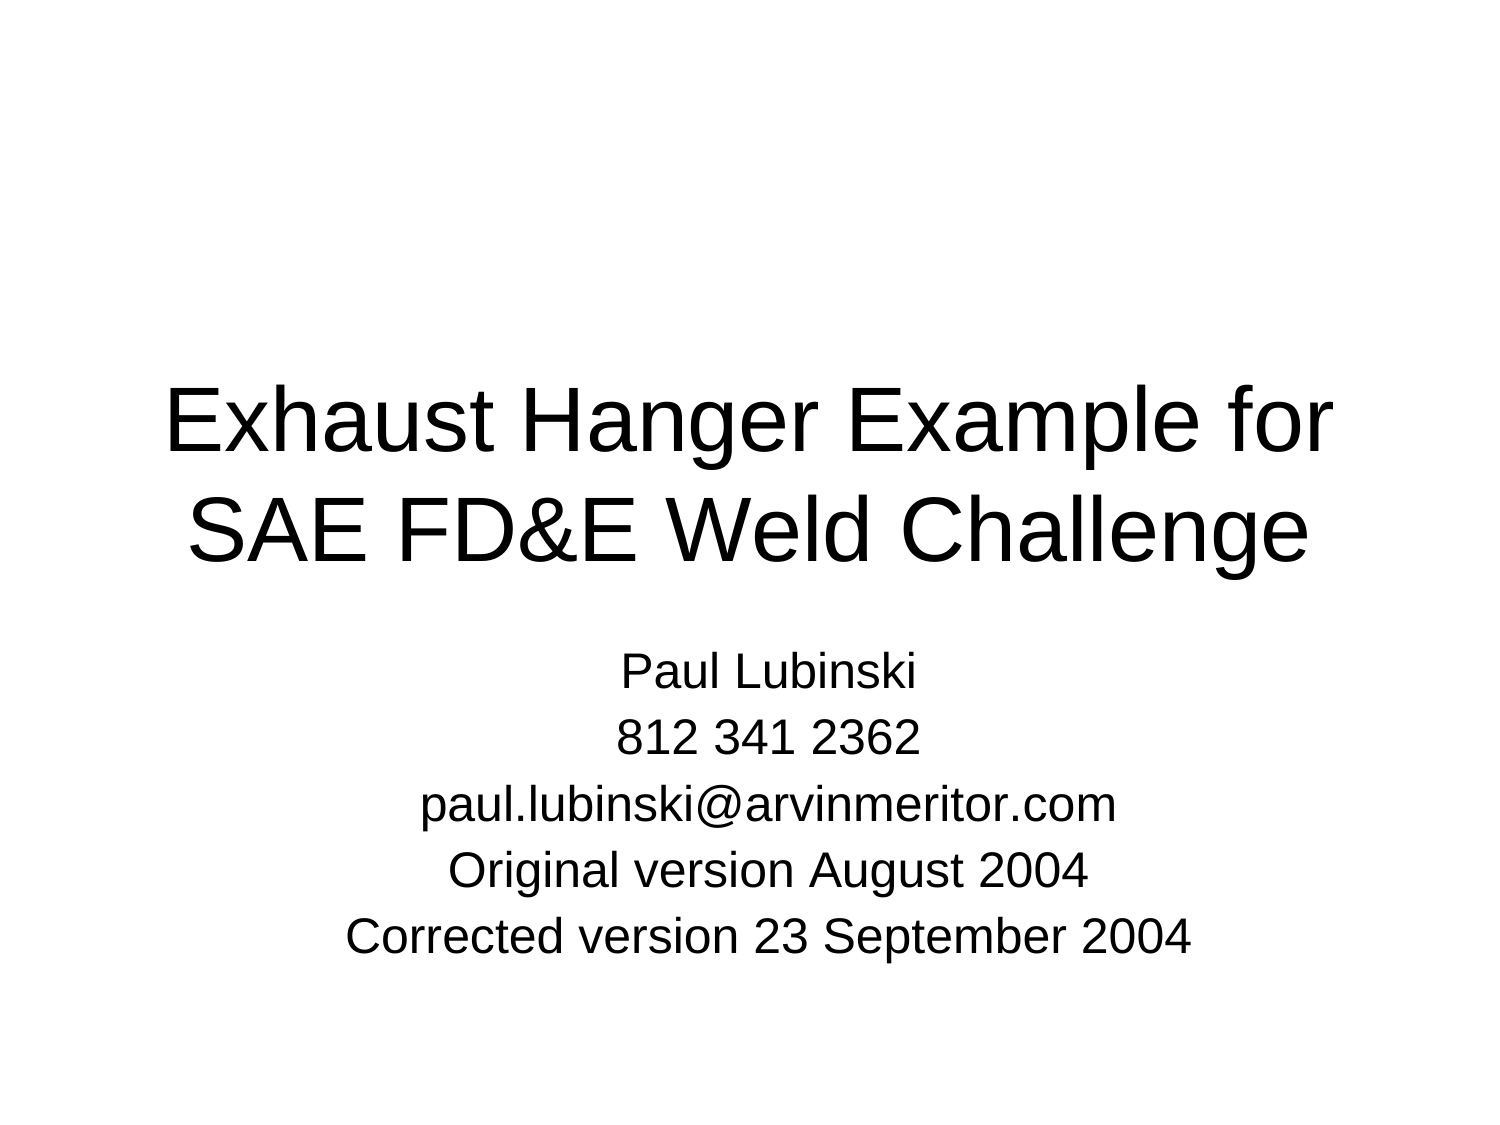

# Exhaust Hanger Example for SAE FD&E Weld Challenge
Paul Lubinski
812 341 2362
paul.lubinski@arvinmeritor.com
Original version August 2004
Corrected version 23 September 2004